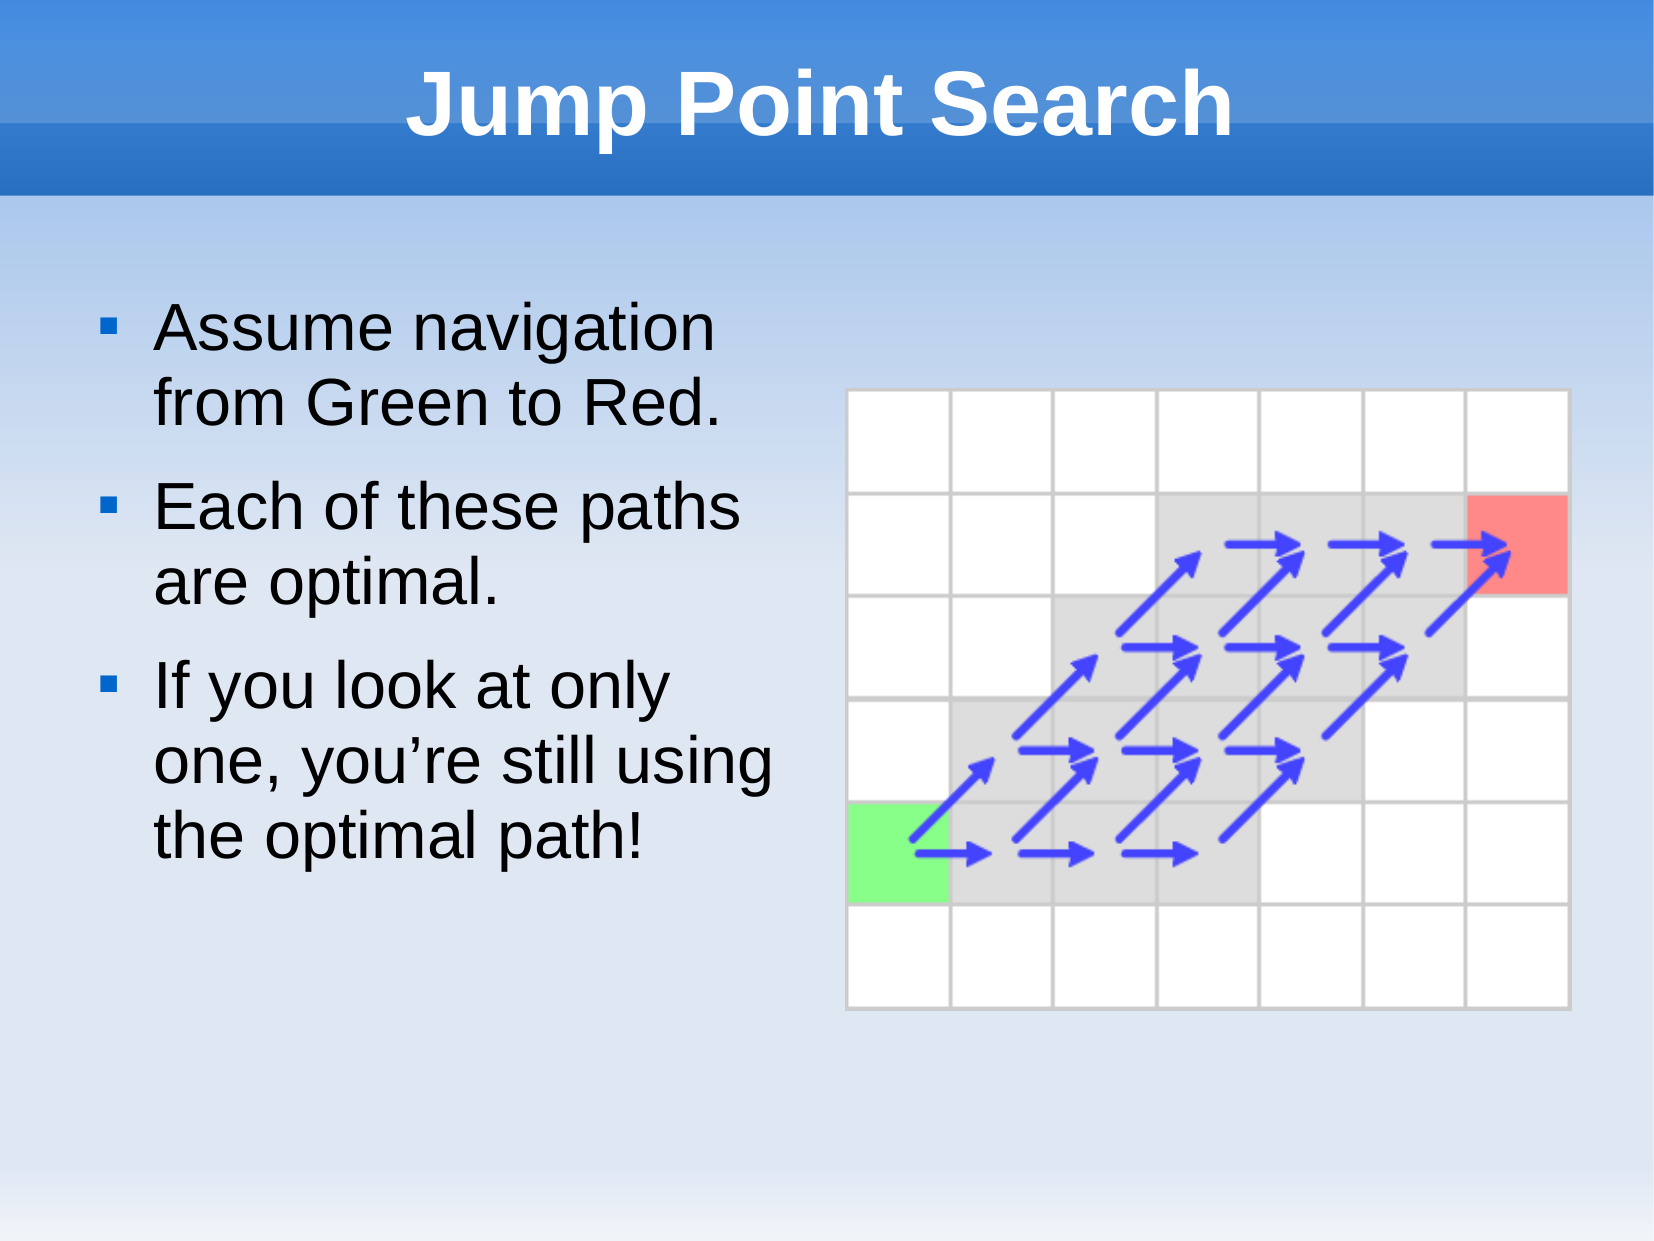

# Jump Point Search
Assume navigation from Green to Red.
Each of these paths are optimal.
If you look at only one, you’re still using the optimal path!